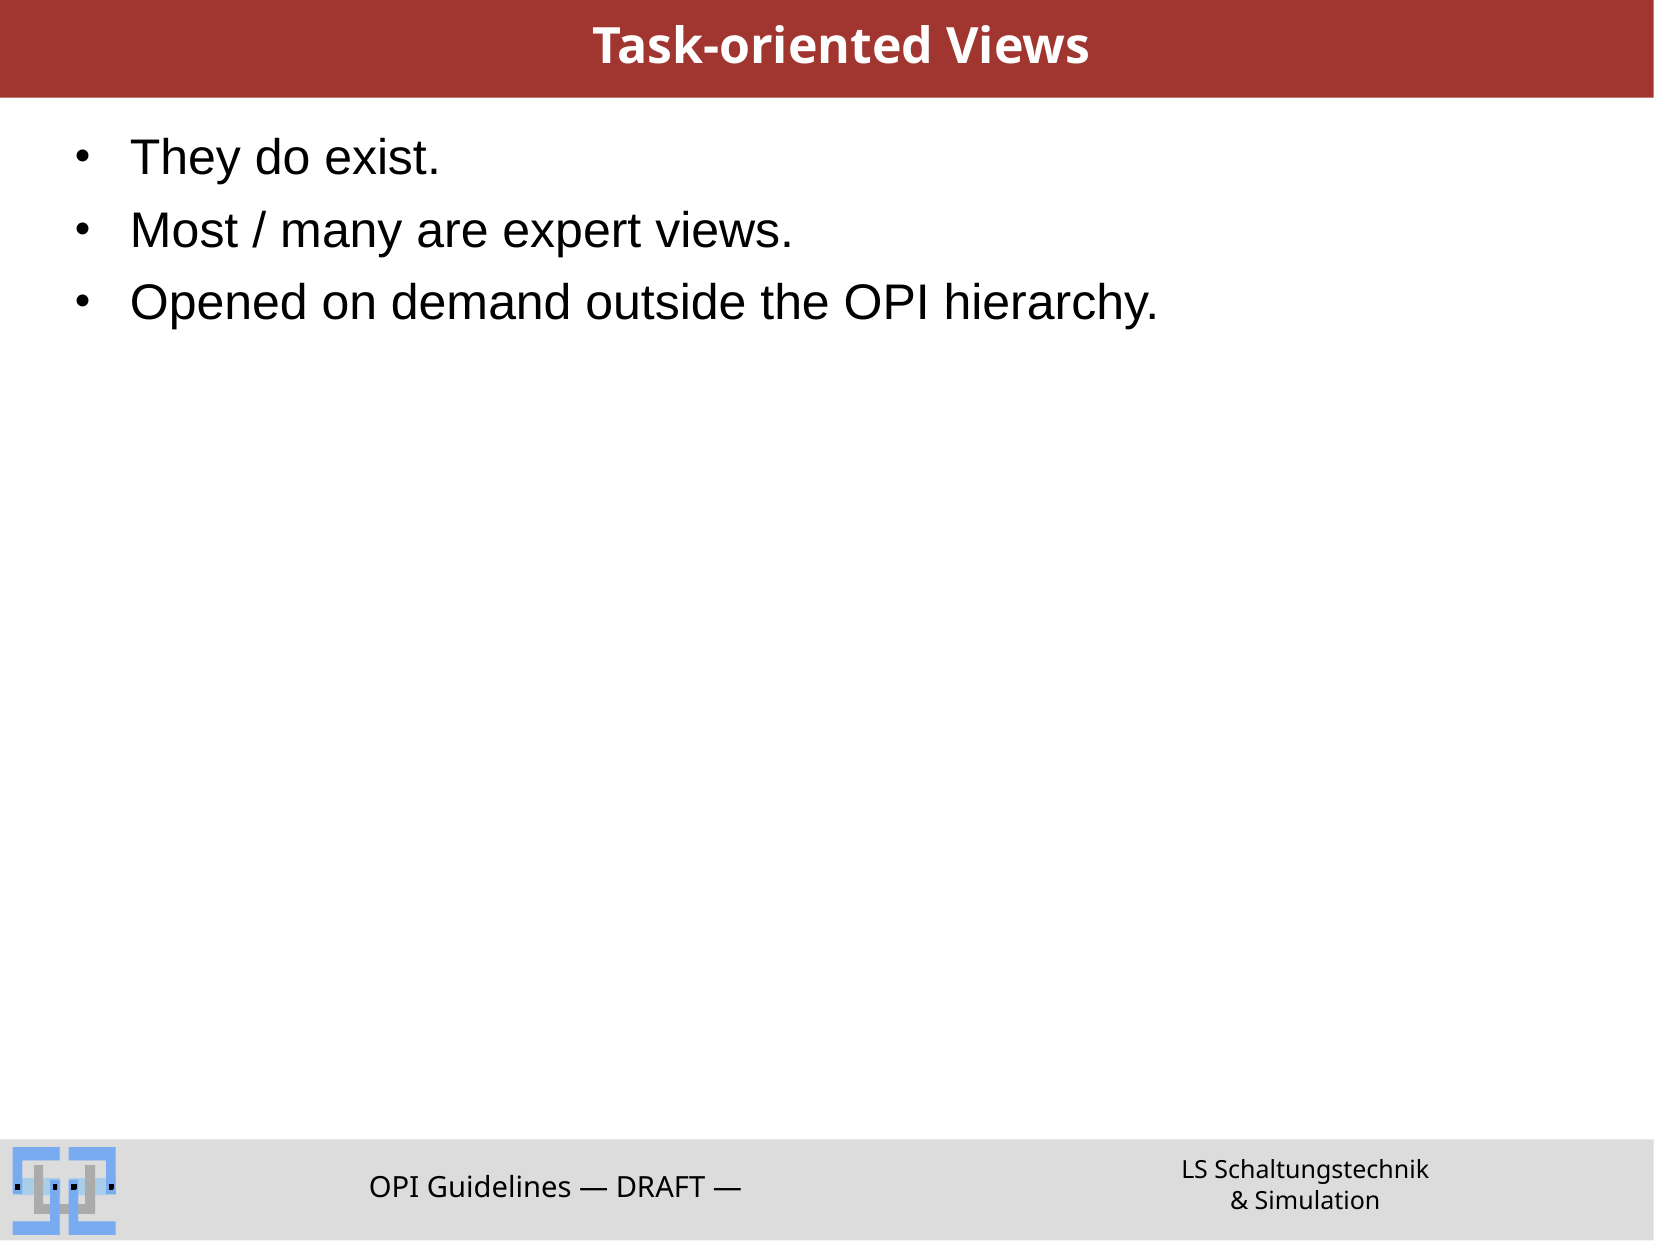

# Task-oriented Views
They do exist.
Most / many are expert views.
Opened on demand outside the OPI hierarchy.
OPI Guidelines — DRAFT —